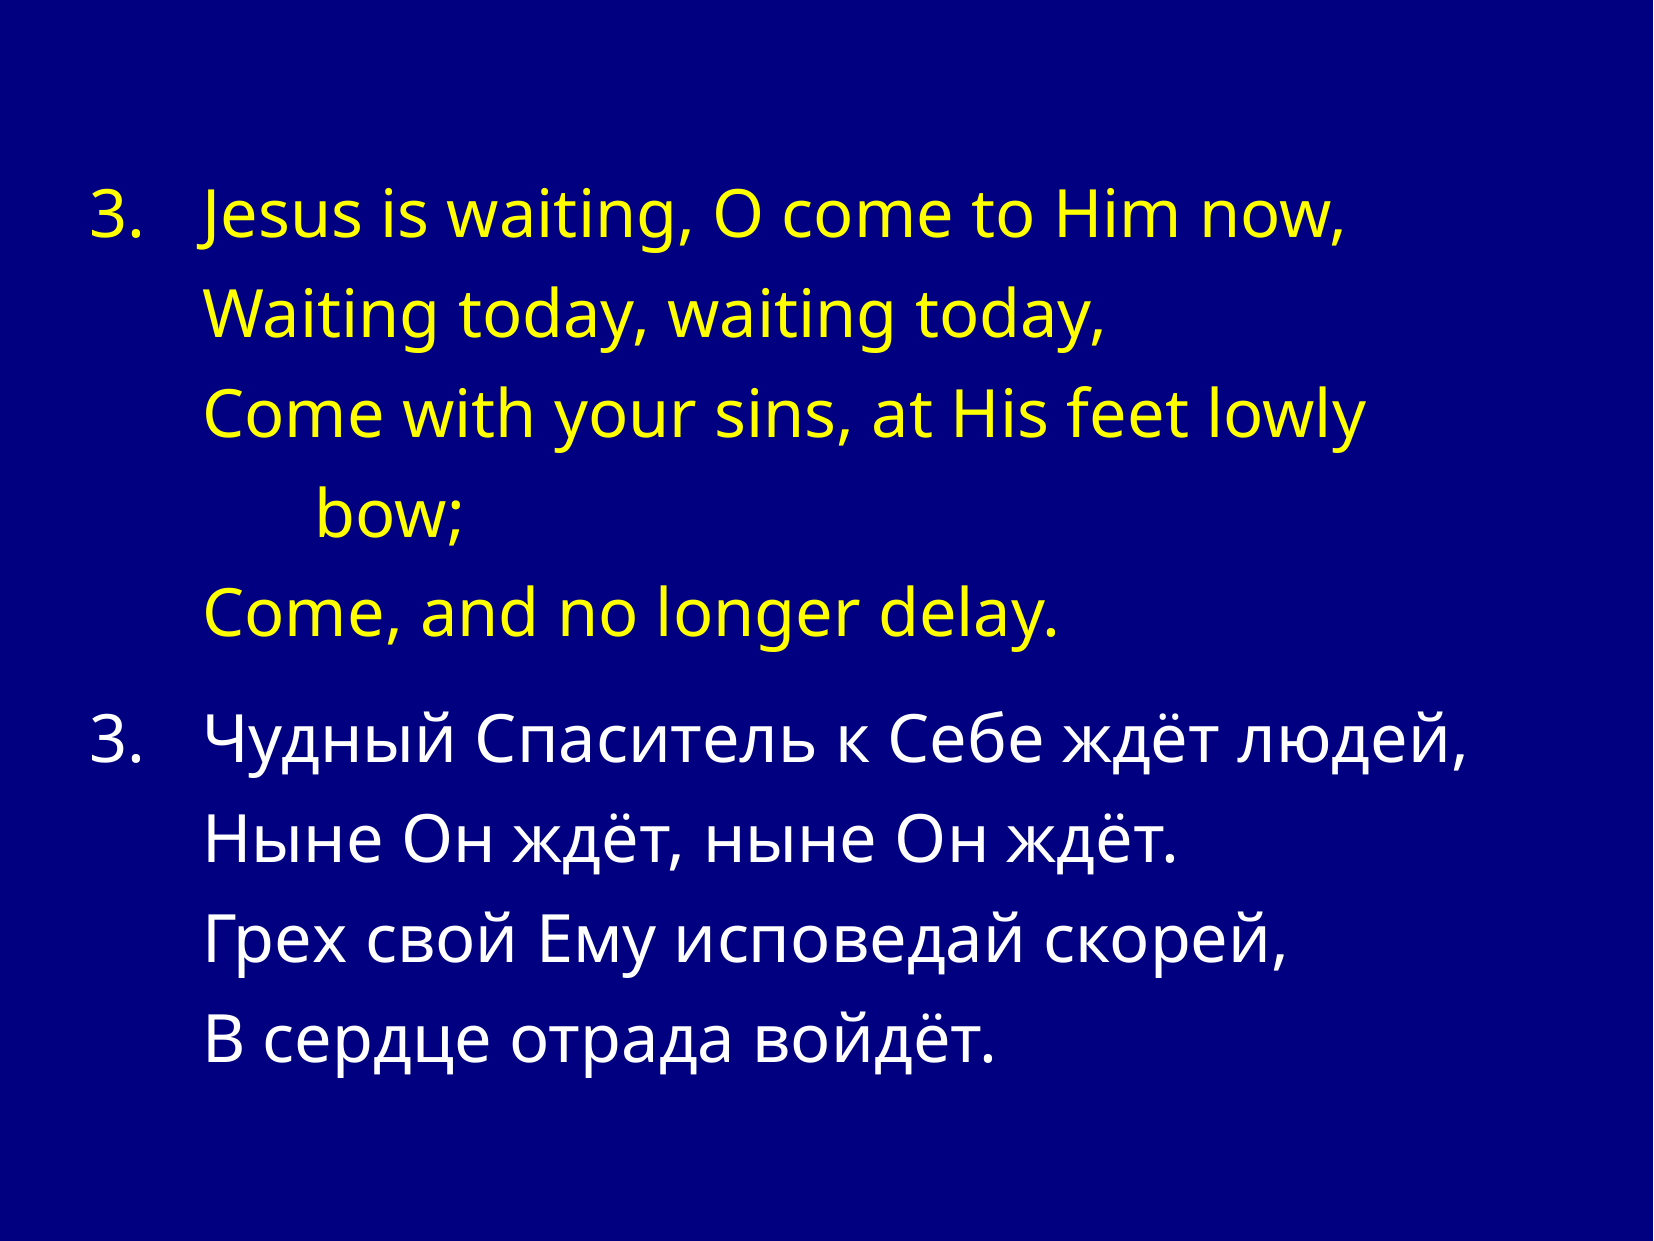

3.	Jesus is waiting, O come to Him now,
	Waiting today, waiting today,
	Come with your sins, at His feet lowly
		bow;
	Come, and no longer delay.
3.	Чудный Спаситель к Себе ждёт людей,
	Ныне Он ждёт, ныне Он ждёт.
	Грех свой Ему исповедай скорей,
	В сердце отрада войдёт.